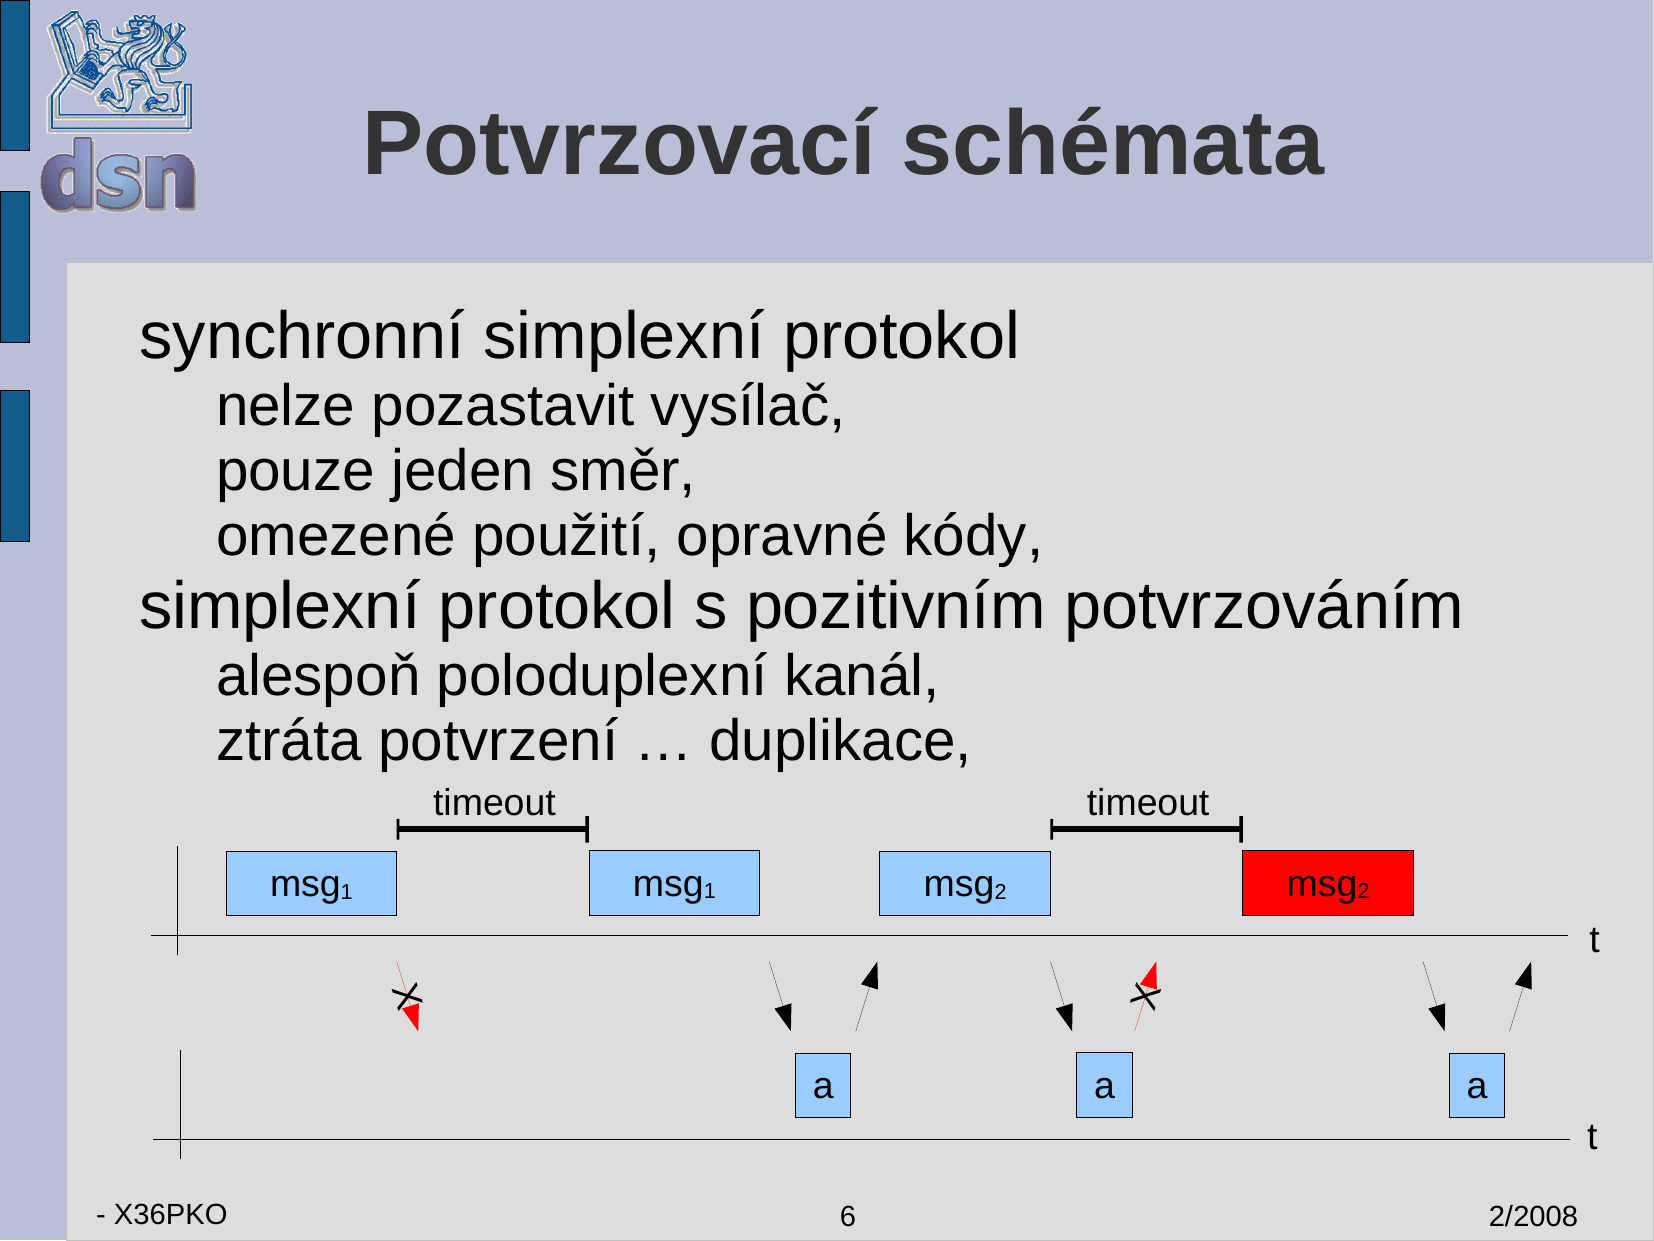

# Potvrzovací schémata
synchronní simplexní protokol
nelze pozastavit vysílač,
pouze jeden směr,
omezené použití, opravné kódy,
simplexní protokol s pozitivním potvrzováním
alespoň poloduplexní kanál,
ztráta potvrzení … duplikace,
timeout
timeout
msg1
msg2
msg1
msg2
t
X
X
a
a
a
t